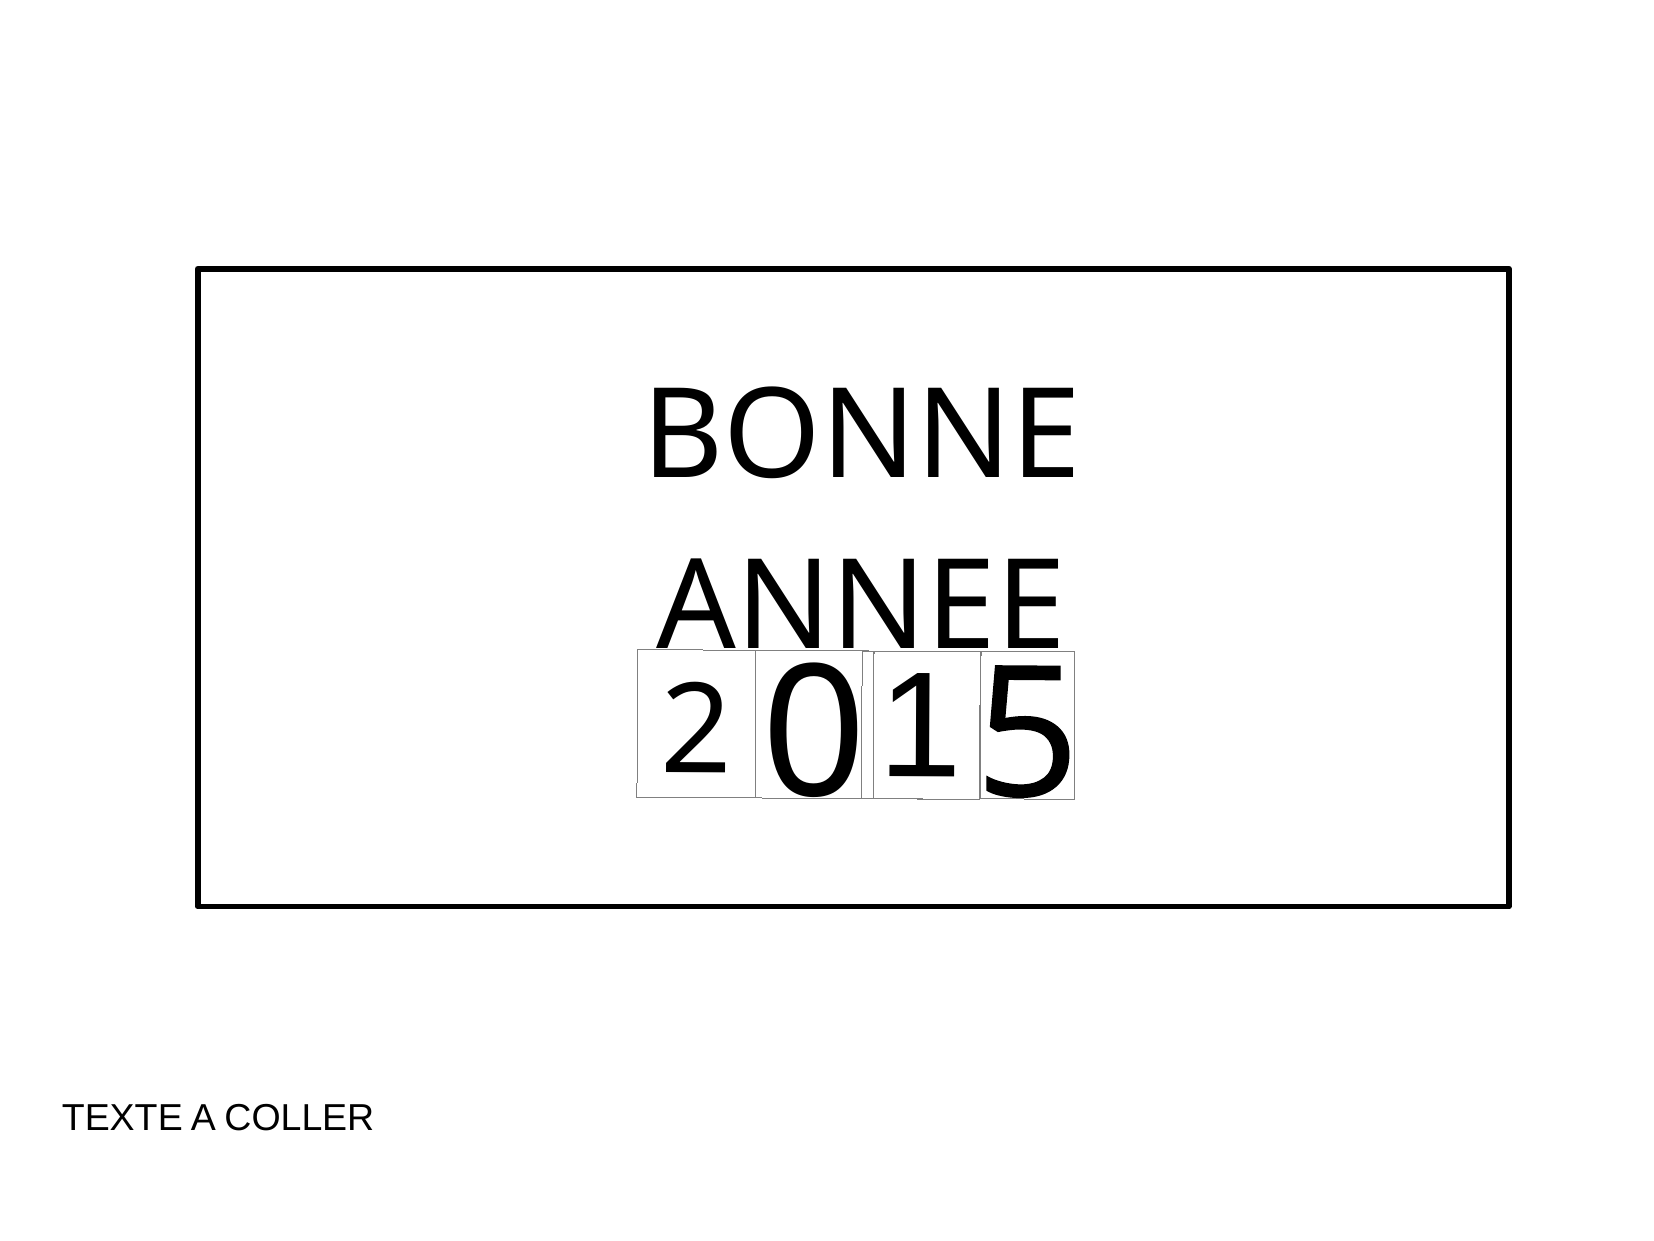

BONNE
ANNEE
2
0
5
1
TEXTE A COLLER